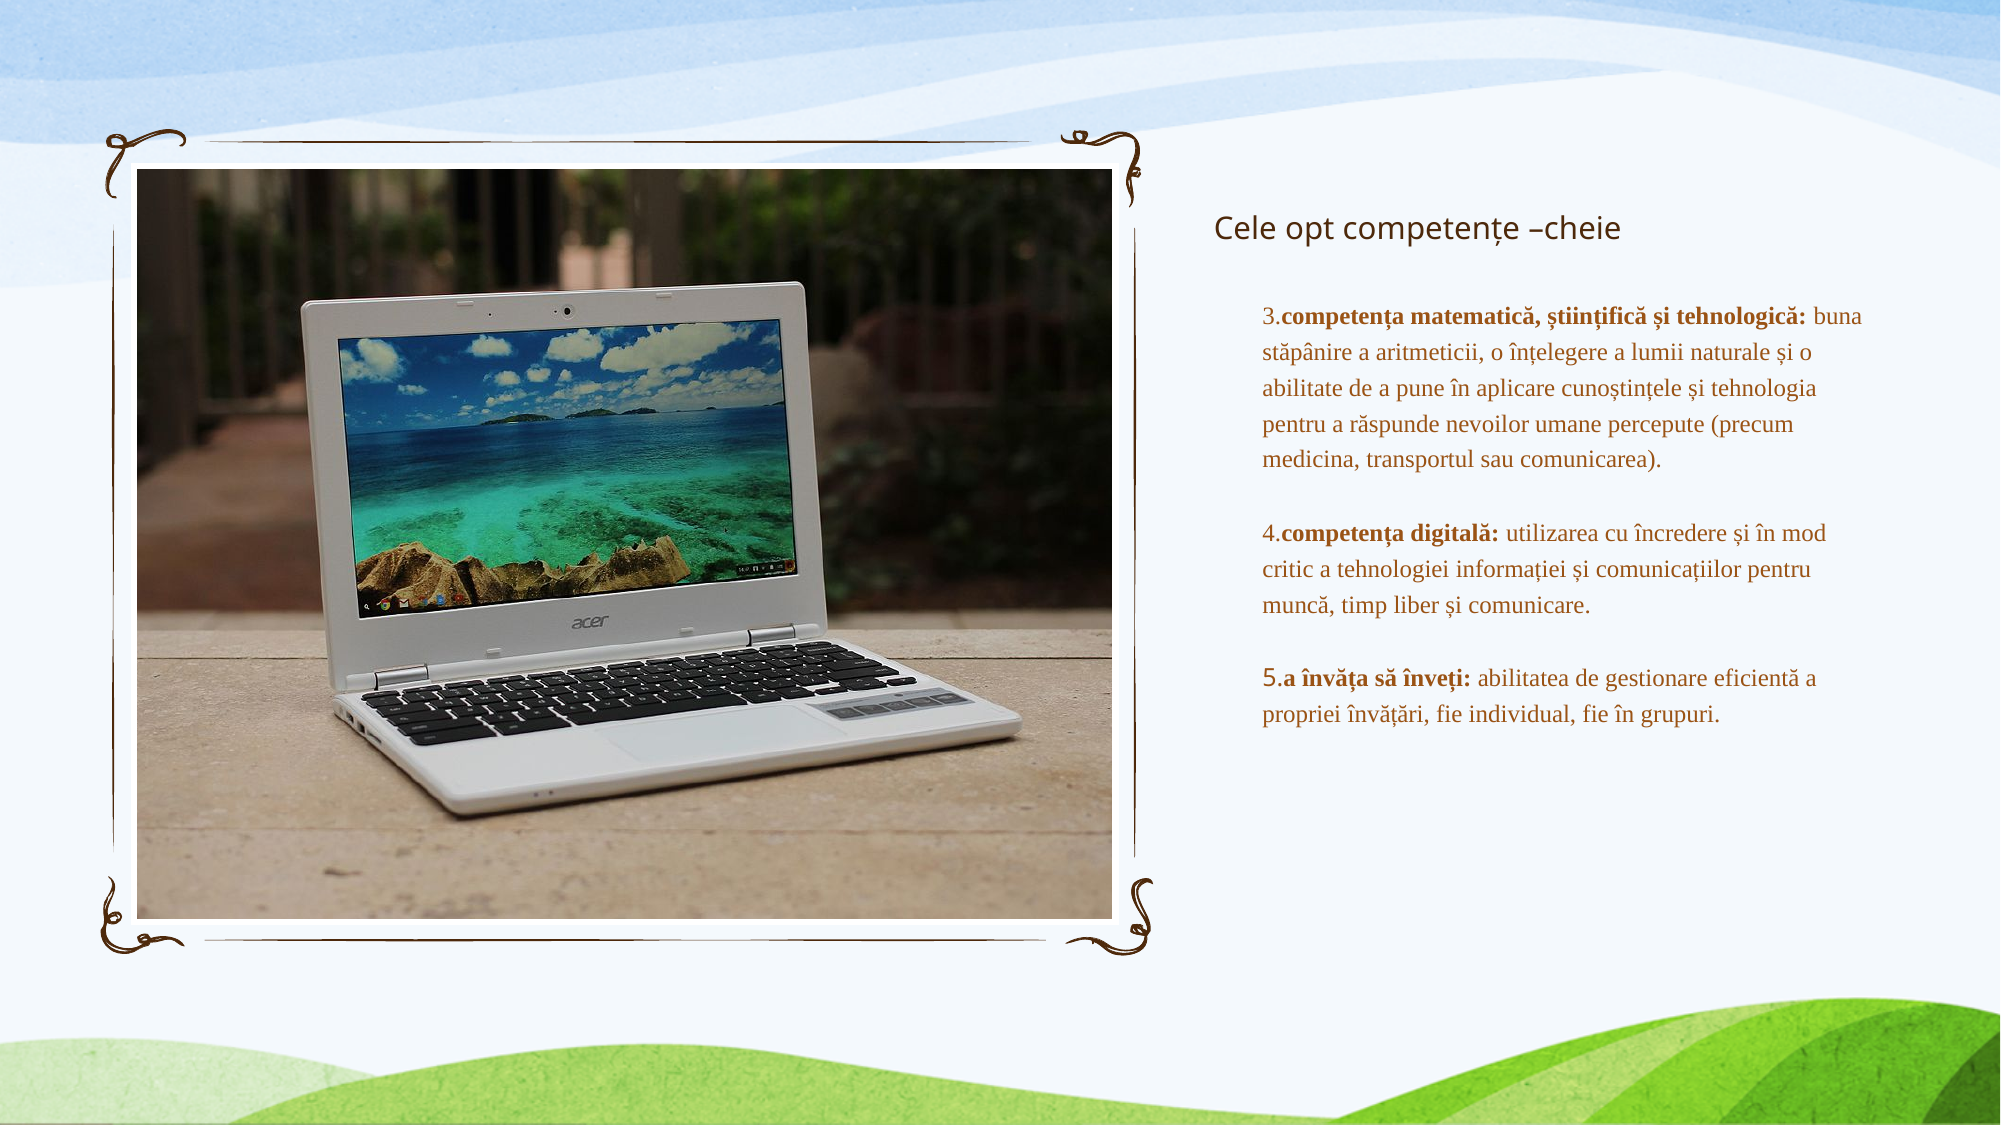

# Cele opt competențe –cheie
3.competența matematică, științifică și tehnologică: buna stăpânire a aritmeticii, o înțelegere a lumii naturale și o abilitate de a pune în aplicare cunoștințele și tehnologia pentru a răspunde nevoilor umane percepute (precum medicina, transportul sau comunicarea).
4.competența digitală: utilizarea cu încredere și în mod critic a tehnologiei informației și comunicațiilor pentru muncă, timp liber și comunicare.
5.a învăța să înveți: abilitatea de gestionare eficientă a propriei învățări, fie individual, fie în grupuri.